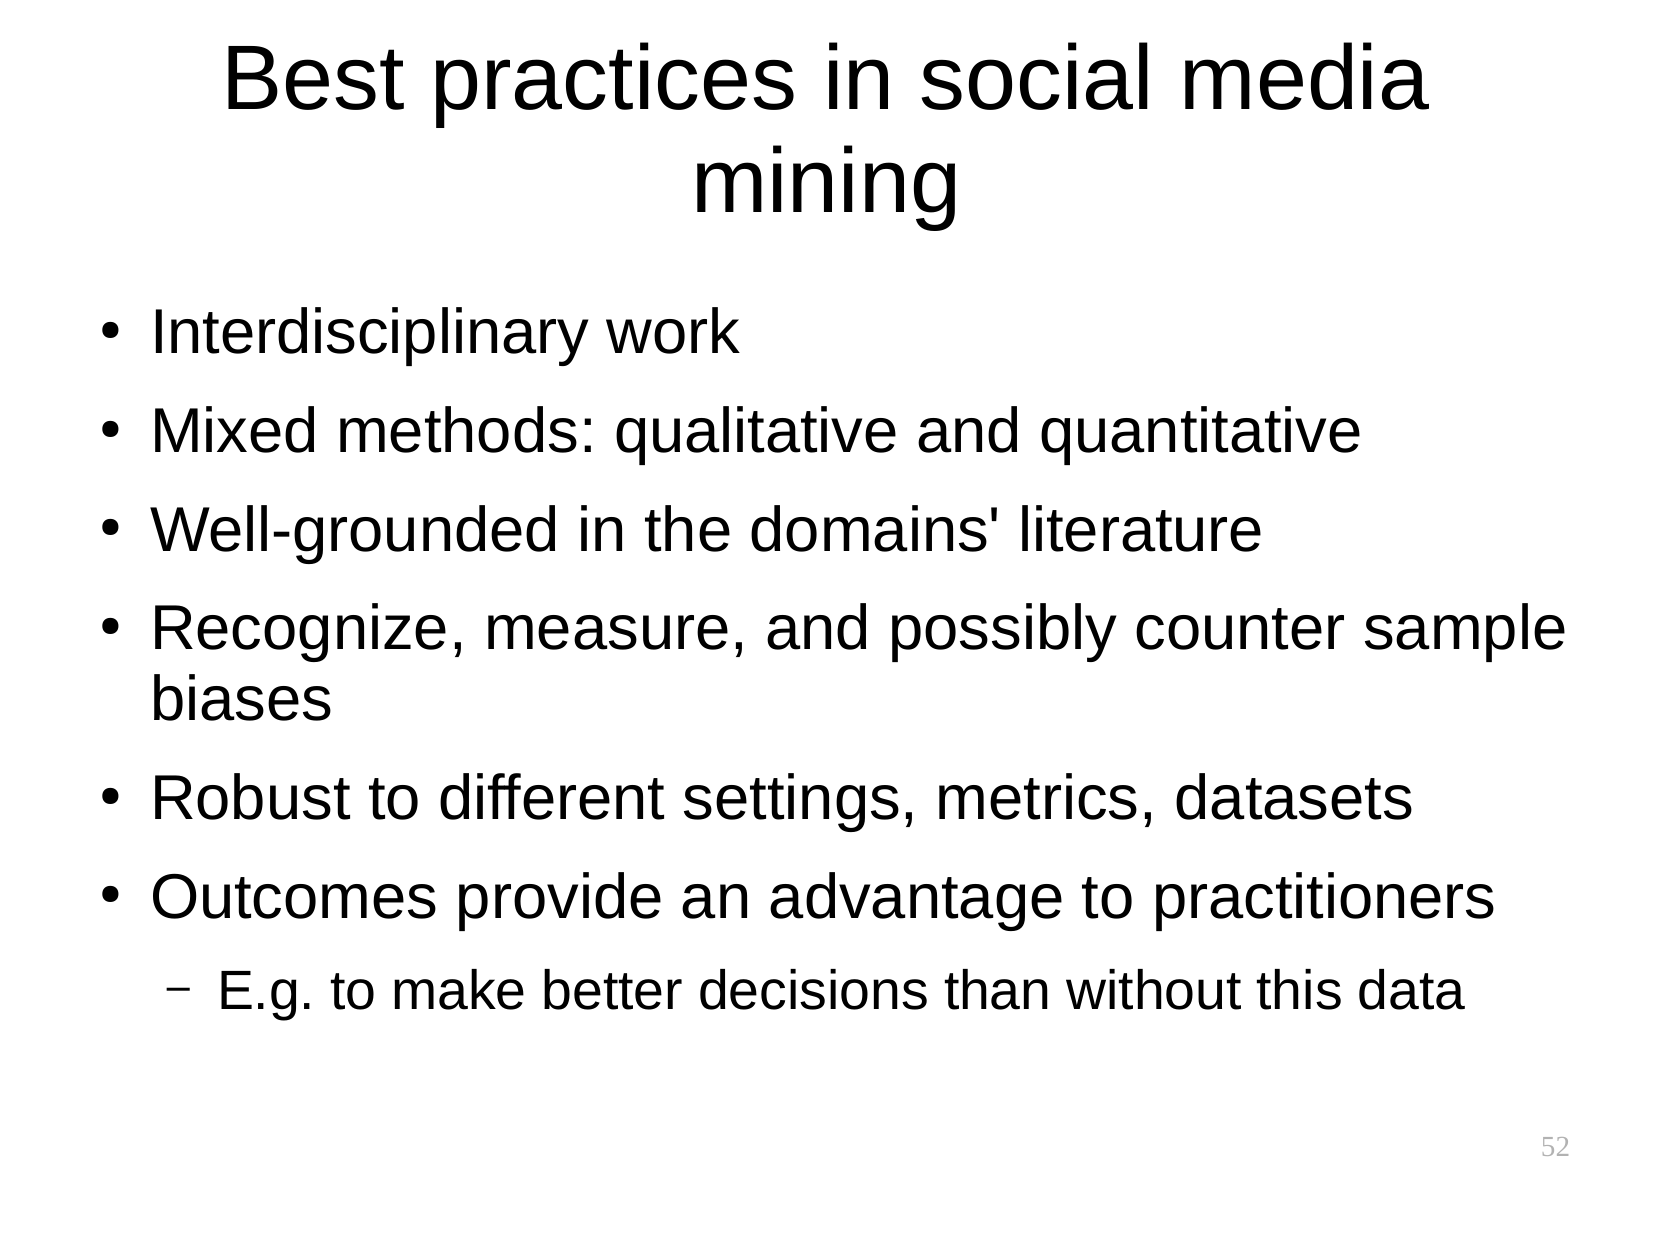

# Best practices in social media mining
Interdisciplinary work
Mixed methods: qualitative and quantitative
Well-grounded in the domains' literature
Recognize, measure, and possibly counter sample biases
Robust to different settings, metrics, datasets
Outcomes provide an advantage to practitioners
E.g. to make better decisions than without this data
52